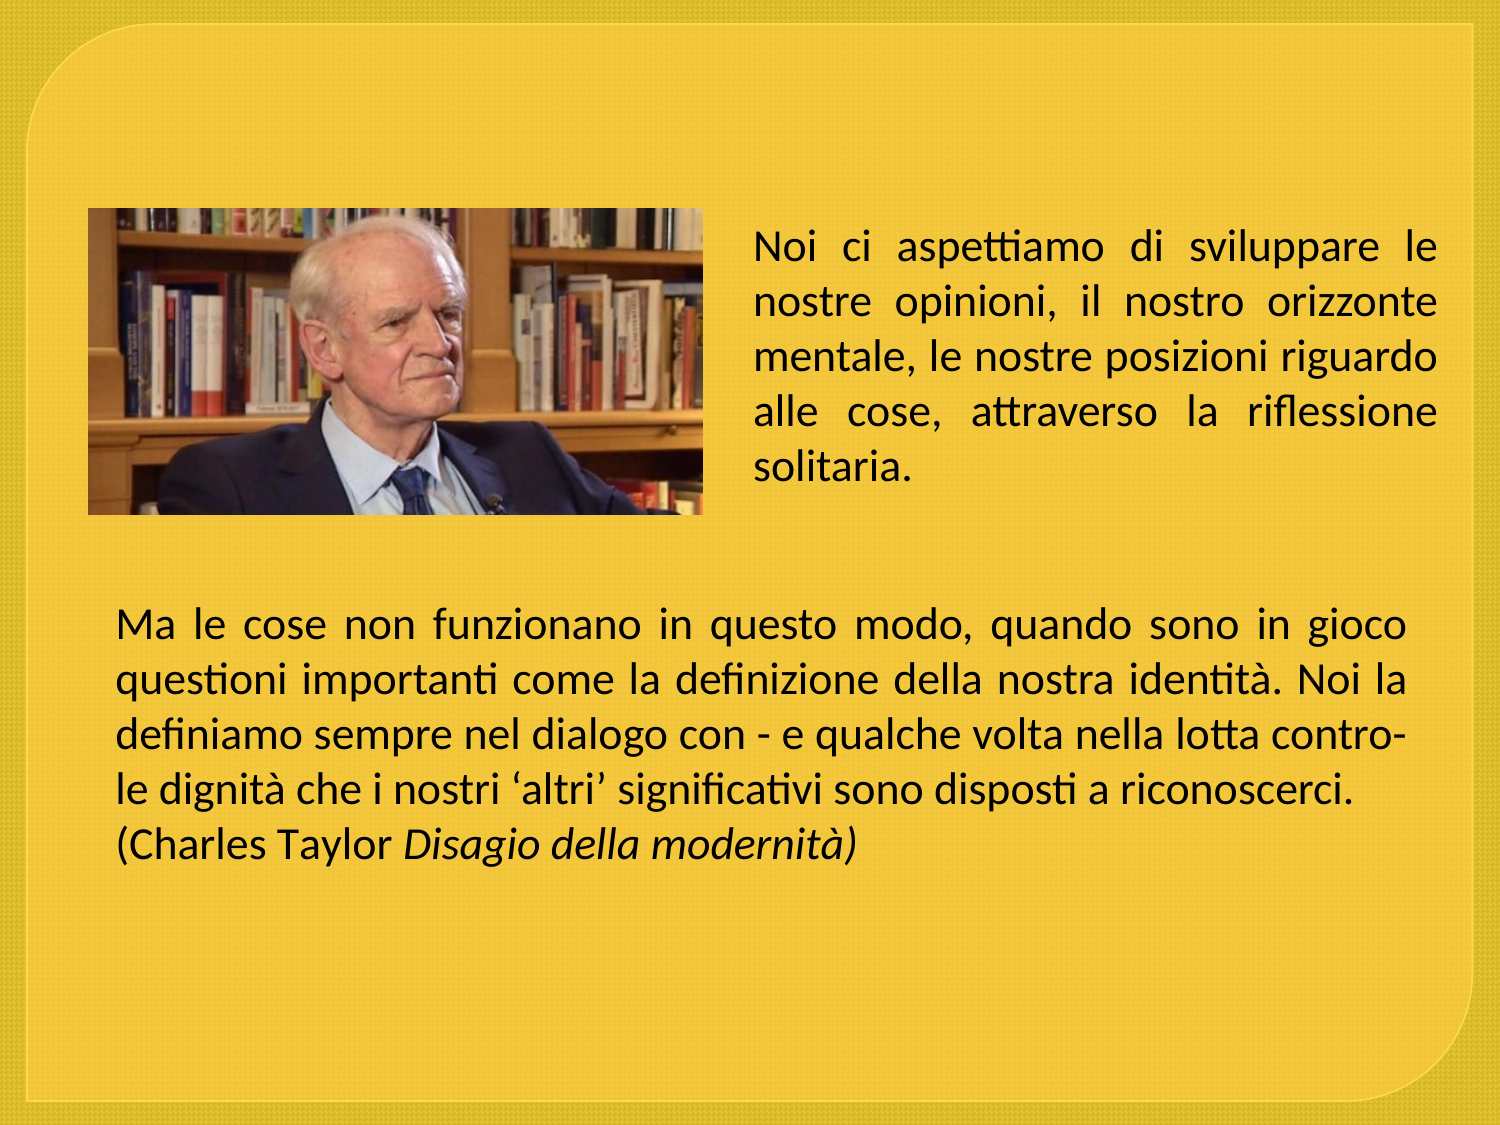

Noi ci aspettiamo di sviluppare le nostre opinioni, il nostro orizzonte mentale, le nostre posizioni riguardo alle cose, attraverso la riflessione solitaria.
Ma le cose non funzionano in questo modo, quando sono in gioco questioni importanti come la definizione della nostra identità. Noi la definiamo sempre nel dialogo con - e qualche volta nella lotta contro- le dignità che i nostri ‘altri’ significativi sono disposti a riconoscerci.
(Charles Taylor Disagio della modernità)